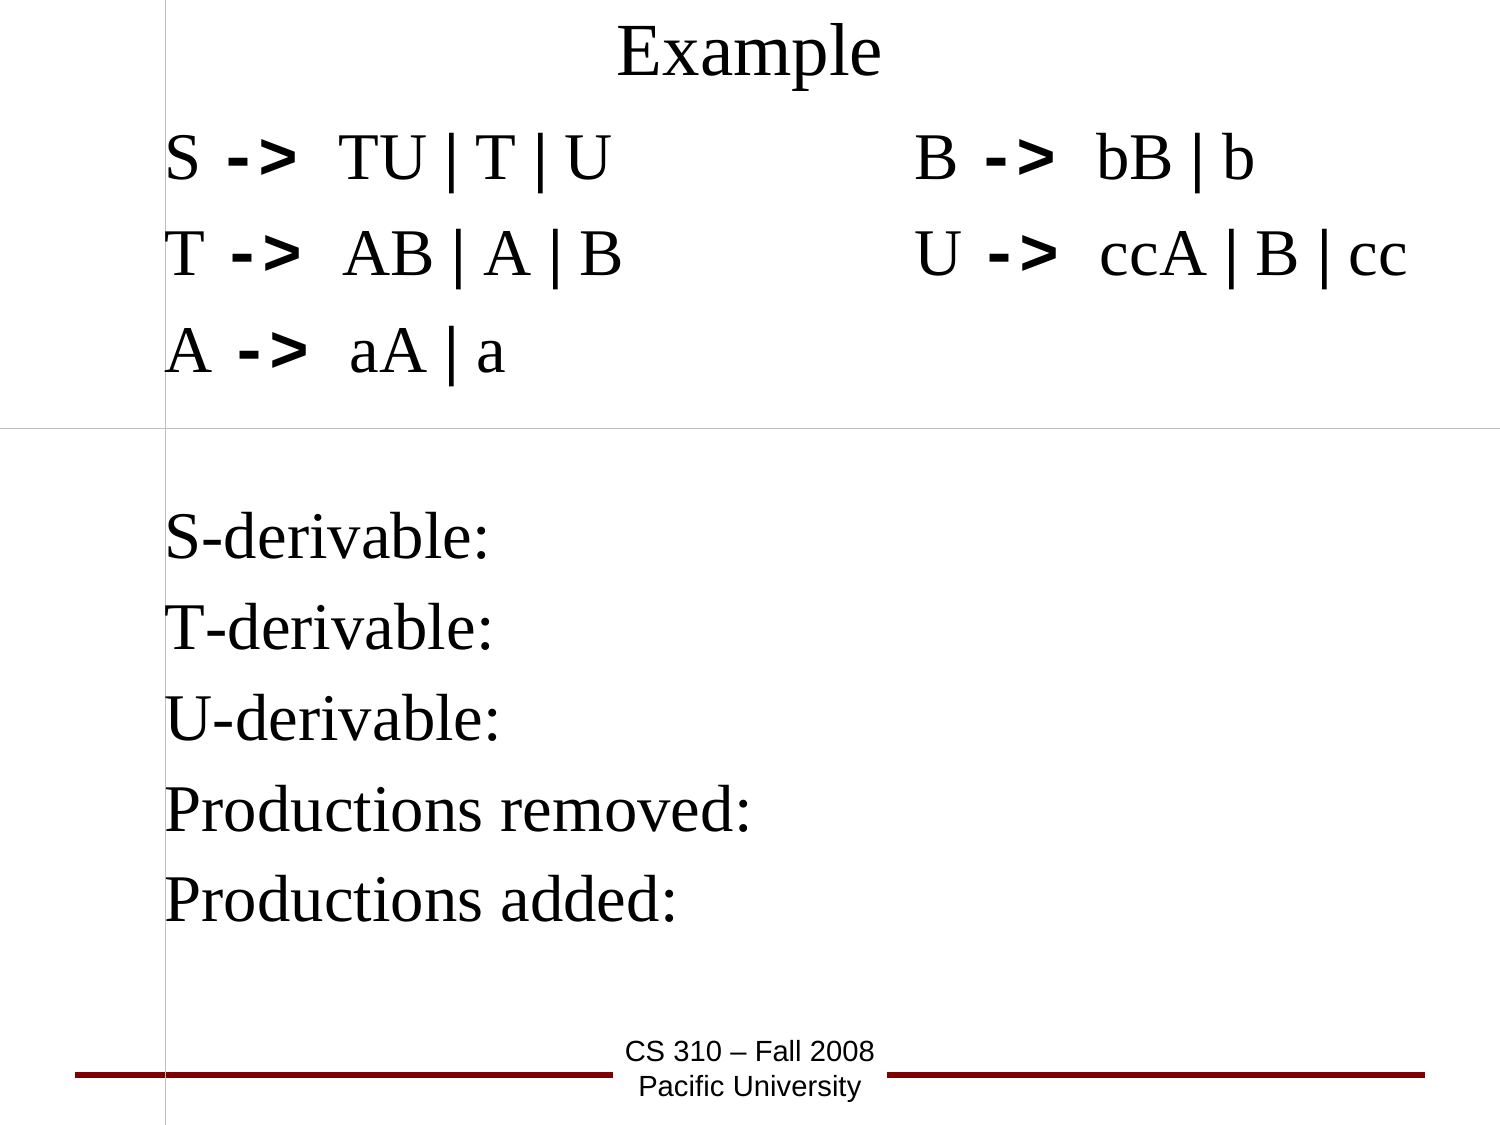

# Example
S -> TU | T | U 		B -> bB | b
T -> AB | A | B		U -> ccA | B | cc
A -> aA | a
S-derivable:
T-derivable:
U-derivable:
Productions removed:
Productions added: